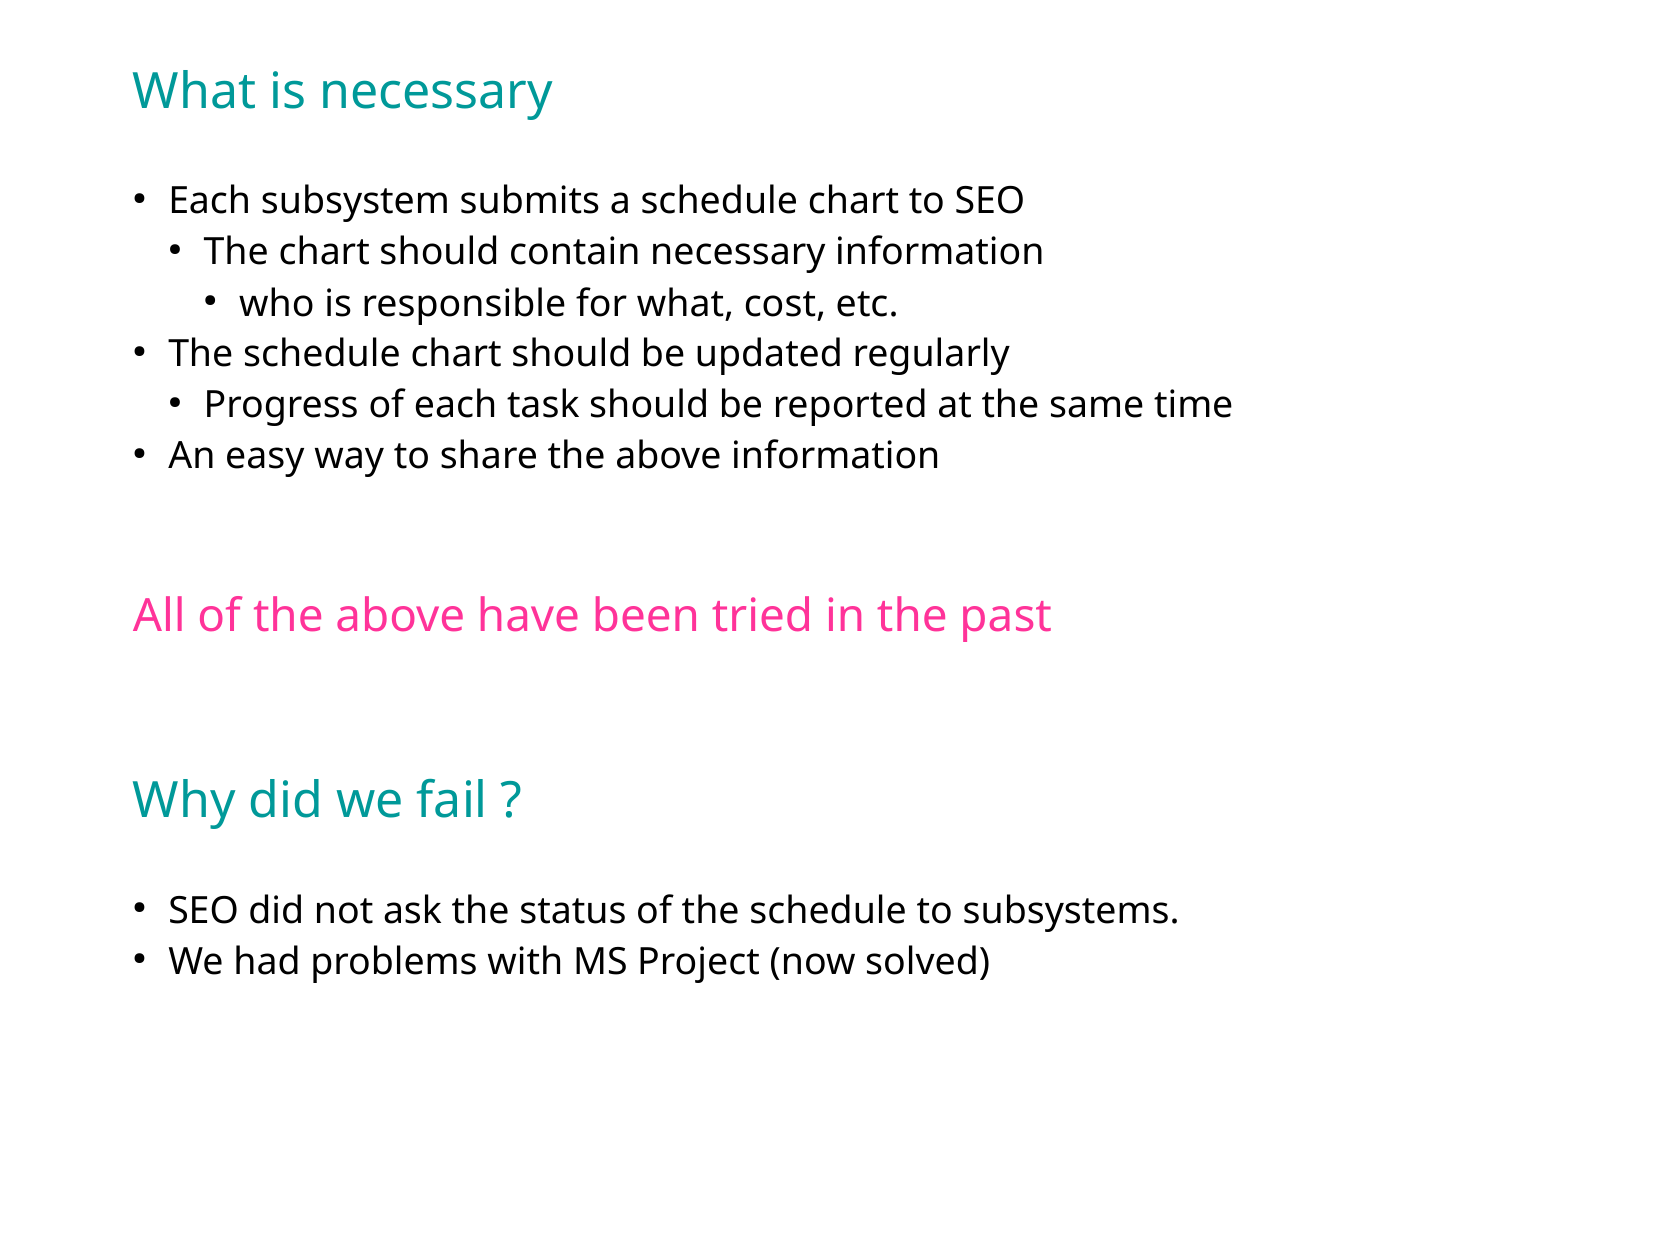

What is necessary
Each subsystem submits a schedule chart to SEO
The chart should contain necessary information
who is responsible for what, cost, etc.
The schedule chart should be updated regularly
Progress of each task should be reported at the same time
An easy way to share the above information
All of the above have been tried in the past
Why did we fail ?
SEO did not ask the status of the schedule to subsystems.
We had problems with MS Project (now solved)